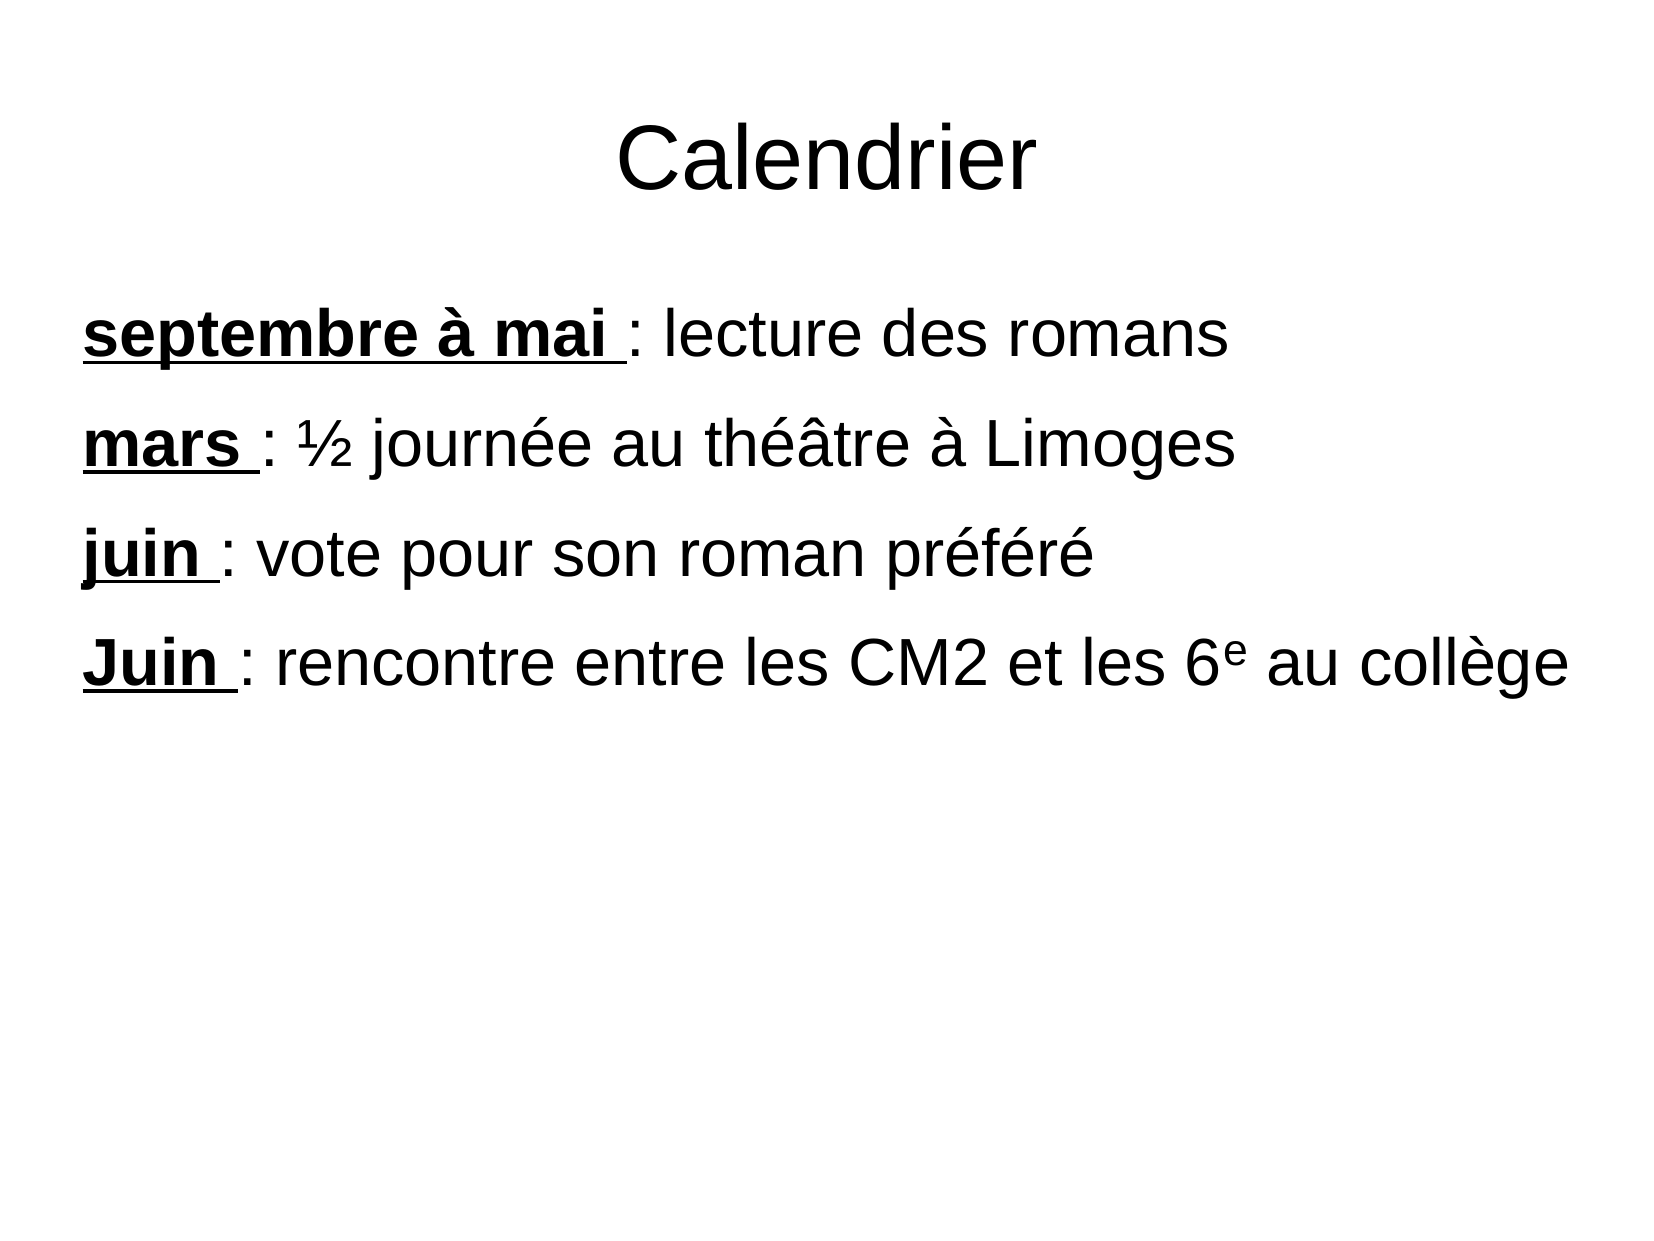

# Calendrier
septembre à mai : lecture des romans
mars : ½ journée au théâtre à Limoges
juin : vote pour son roman préféré
Juin : rencontre entre les CM2 et les 6e au collège